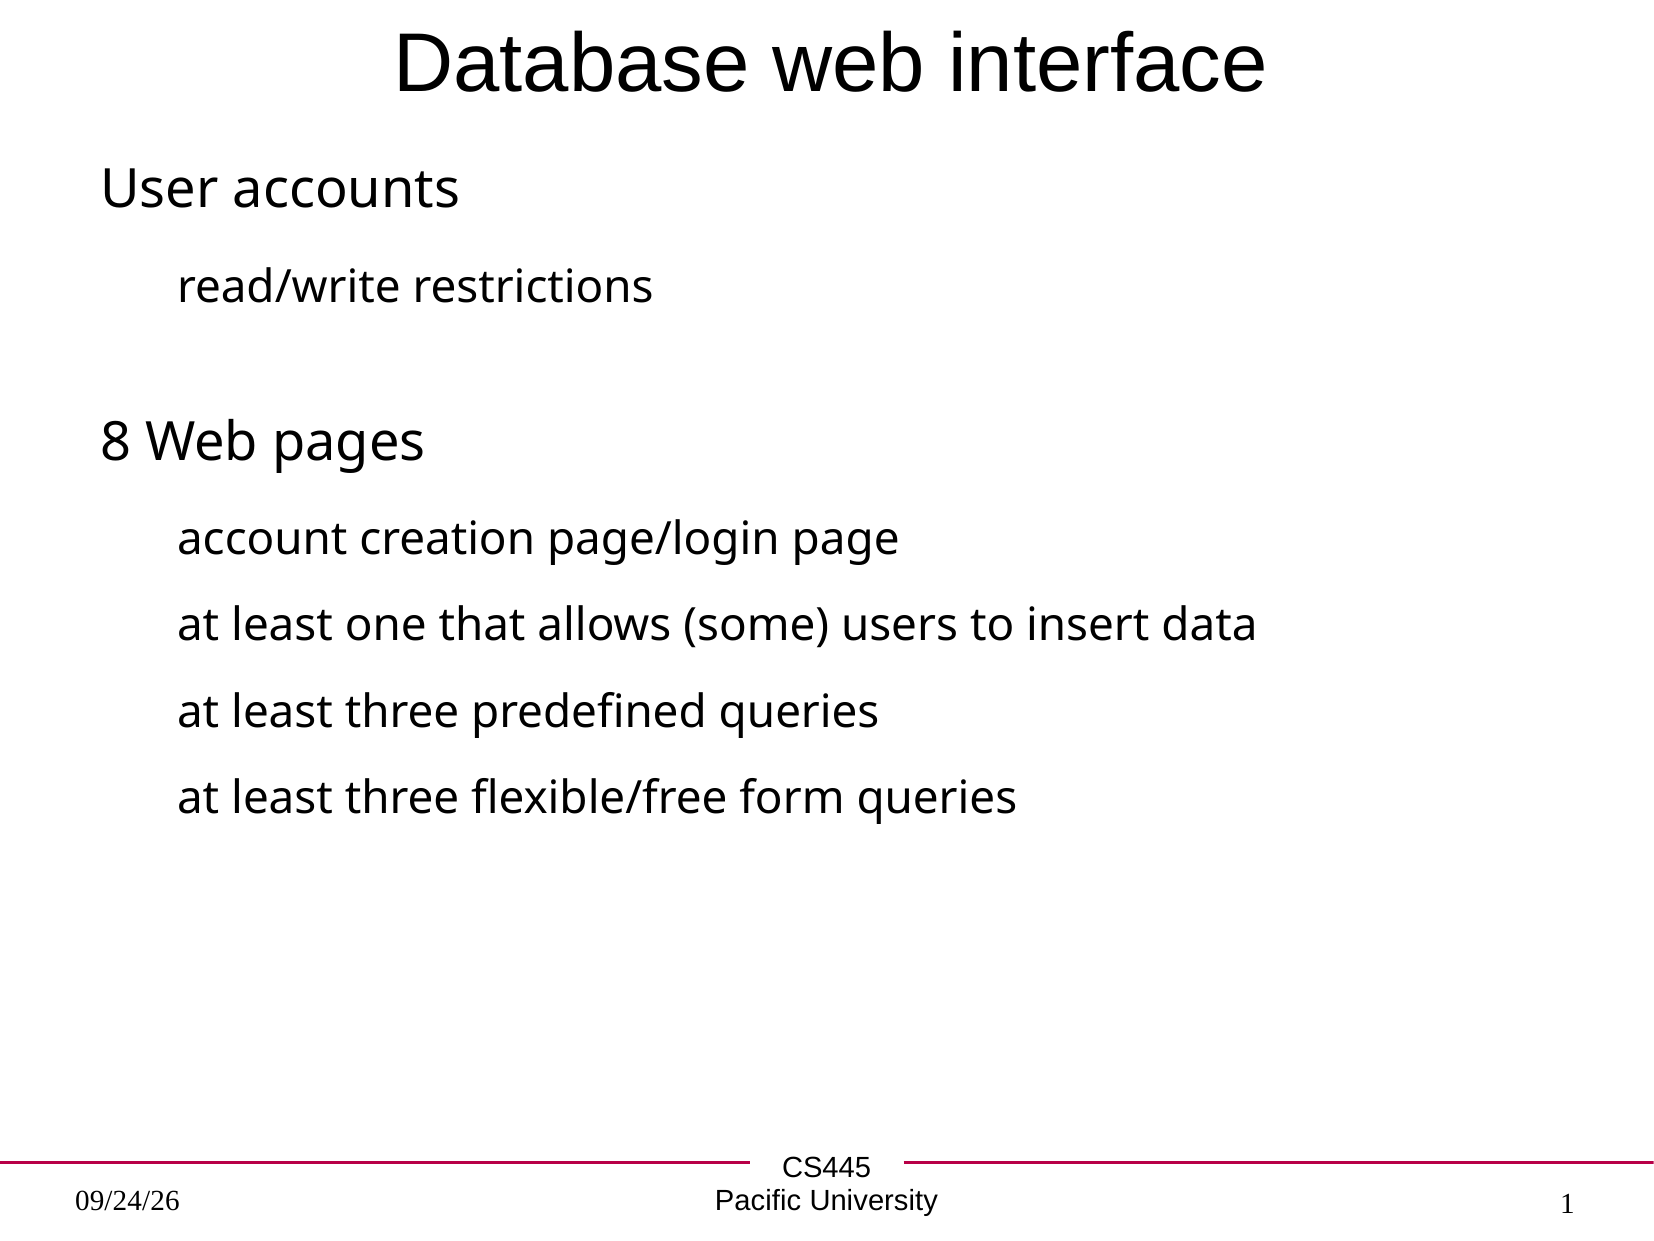

# Database web interface
User accounts
read/write restrictions
8 Web pages
account creation page/login page
at least one that allows (some) users to insert data
at least three predefined queries
at least three flexible/free form queries